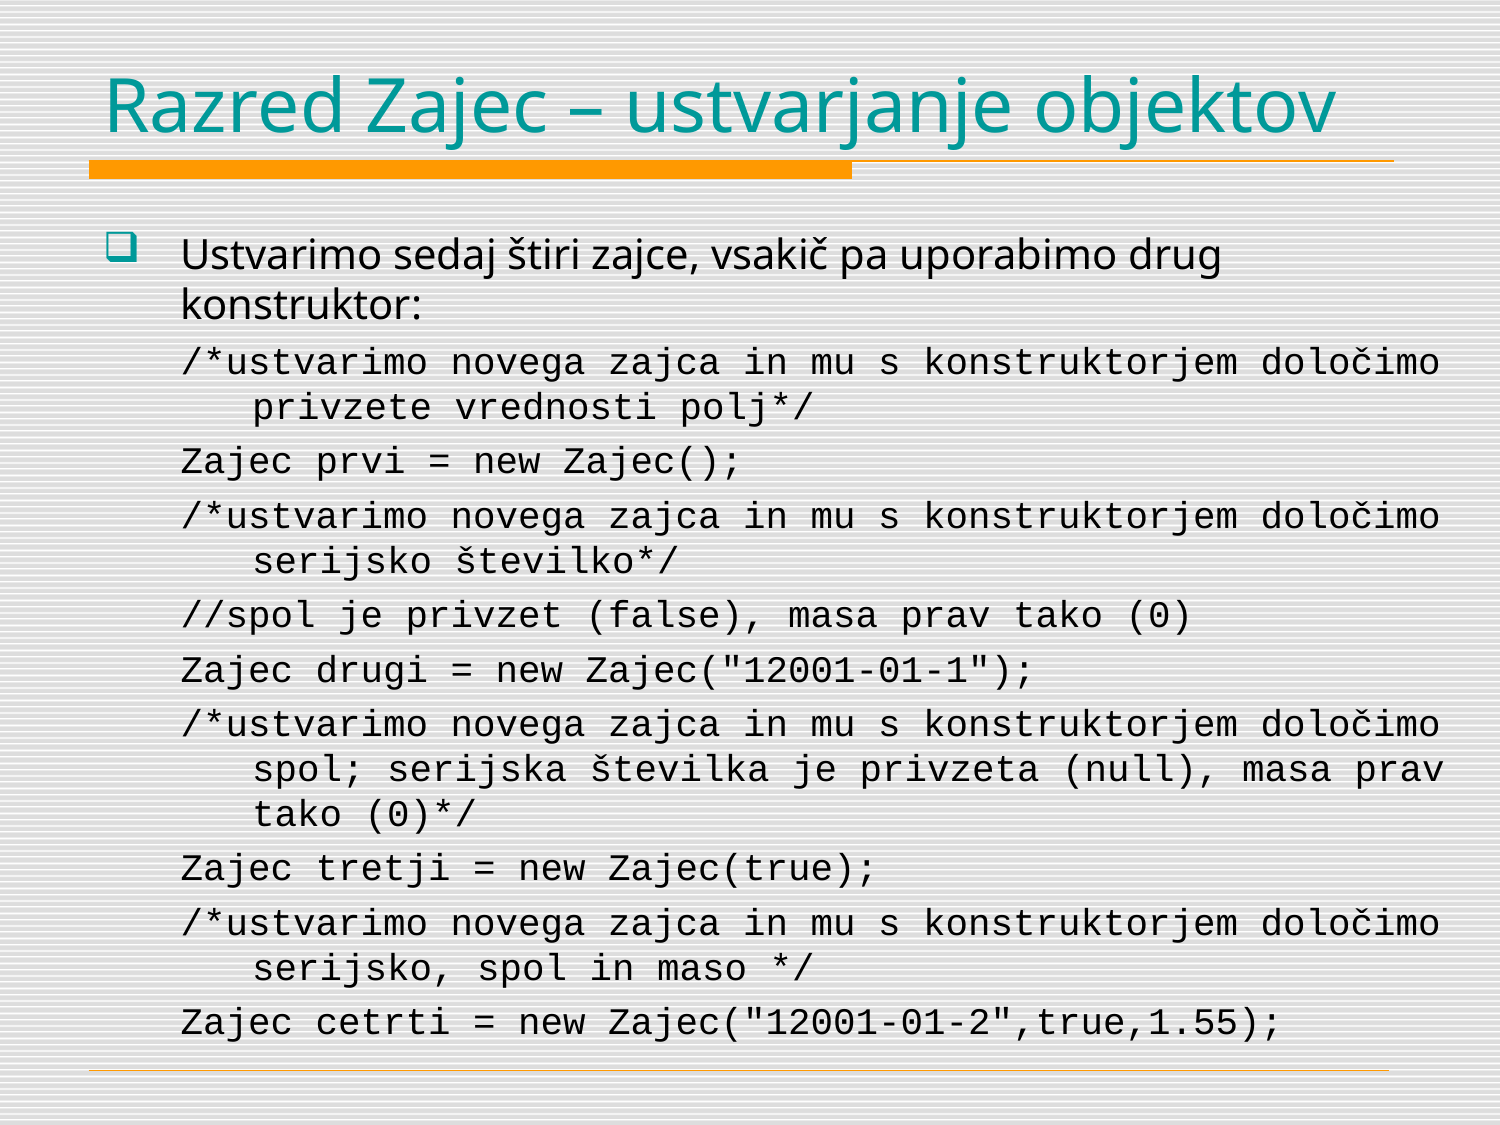

# Razred Zajec – ustvarjanje objektov
Ustvarimo sedaj štiri zajce, vsakič pa uporabimo drug konstruktor:
/*ustvarimo novega zajca in mu s konstruktorjem določimo privzete vrednosti polj*/
Zajec prvi = new Zajec();
/*ustvarimo novega zajca in mu s konstruktorjem določimo serijsko številko*/
//spol je privzet (false), masa prav tako (0)
Zajec drugi = new Zajec("12001-01-1");
/*ustvarimo novega zajca in mu s konstruktorjem določimo spol; serijska številka je privzeta (null), masa prav tako (0)*/
Zajec tretji = new Zajec(true);
/*ustvarimo novega zajca in mu s konstruktorjem določimo serijsko, spol in maso */
Zajec cetrti = new Zajec("12001-01-2",true,1.55);